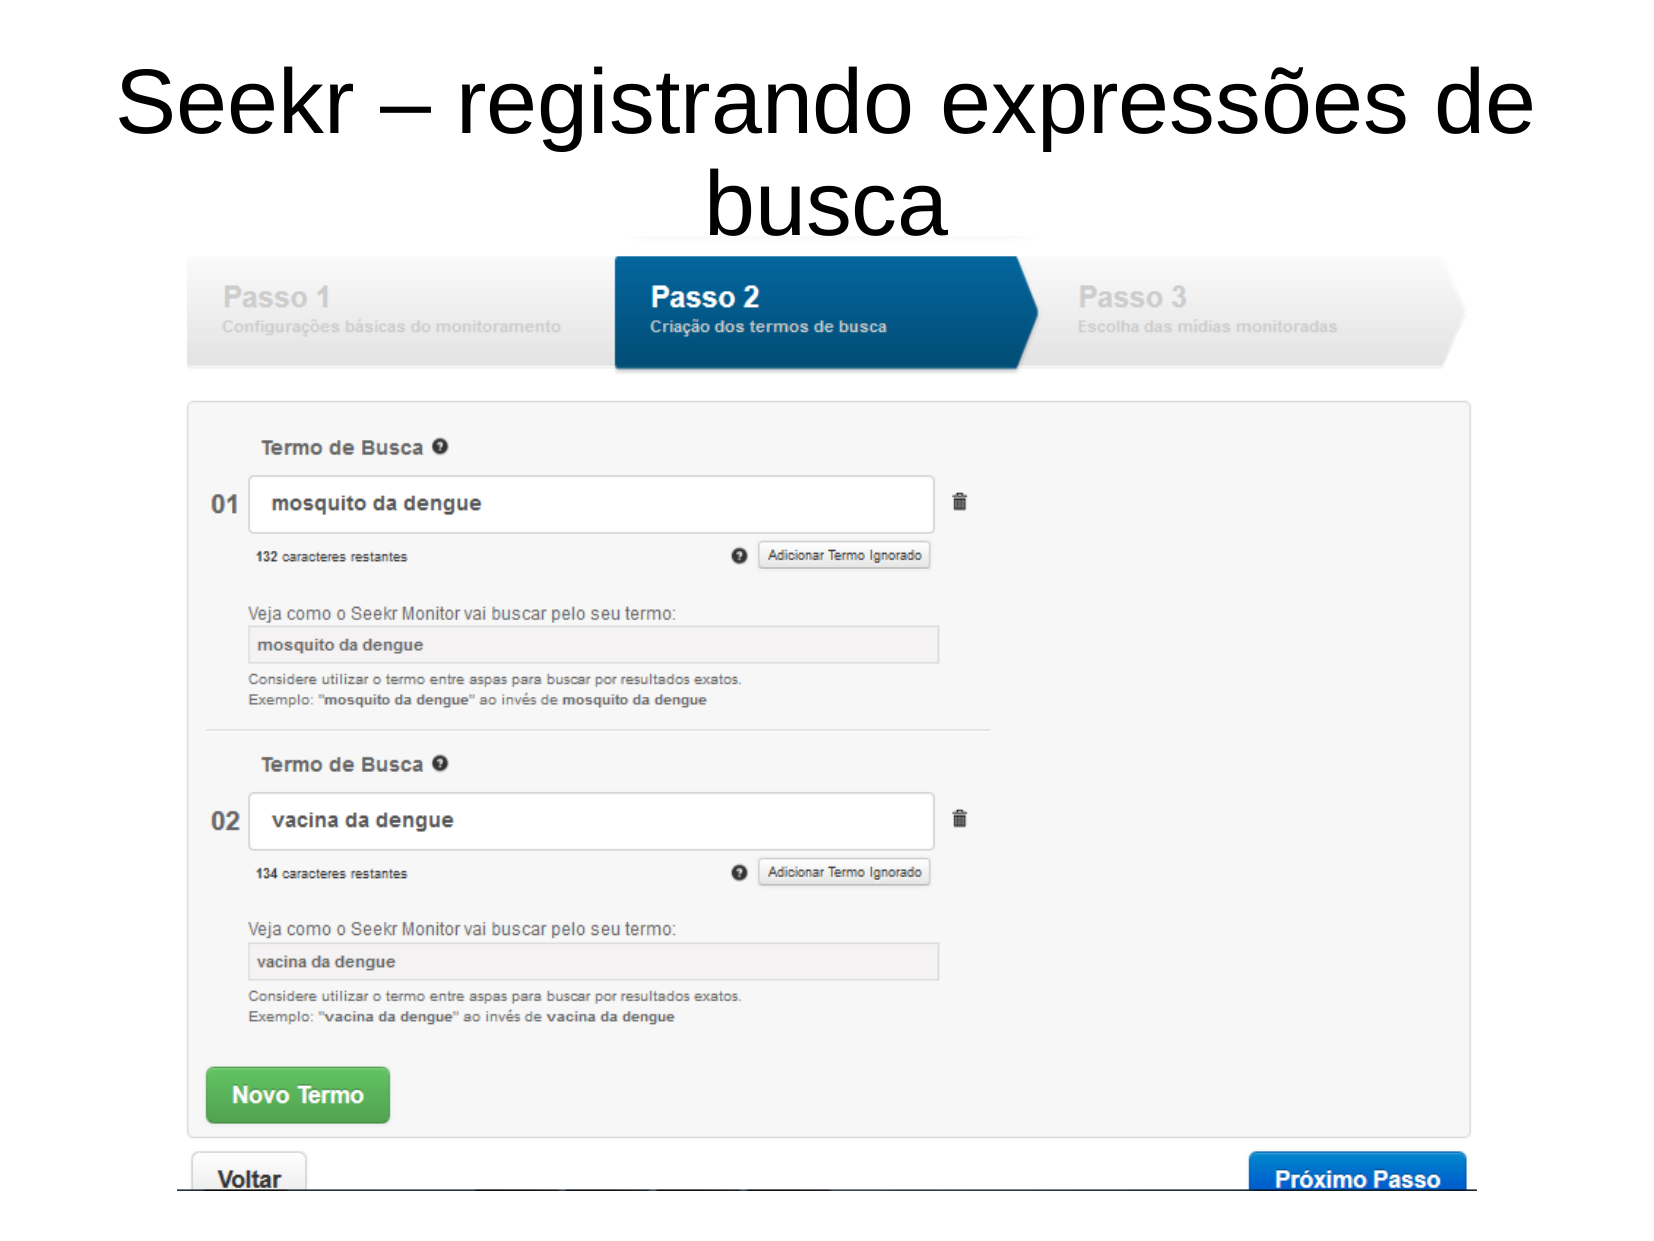

# Seekr – registrando expressões de busca